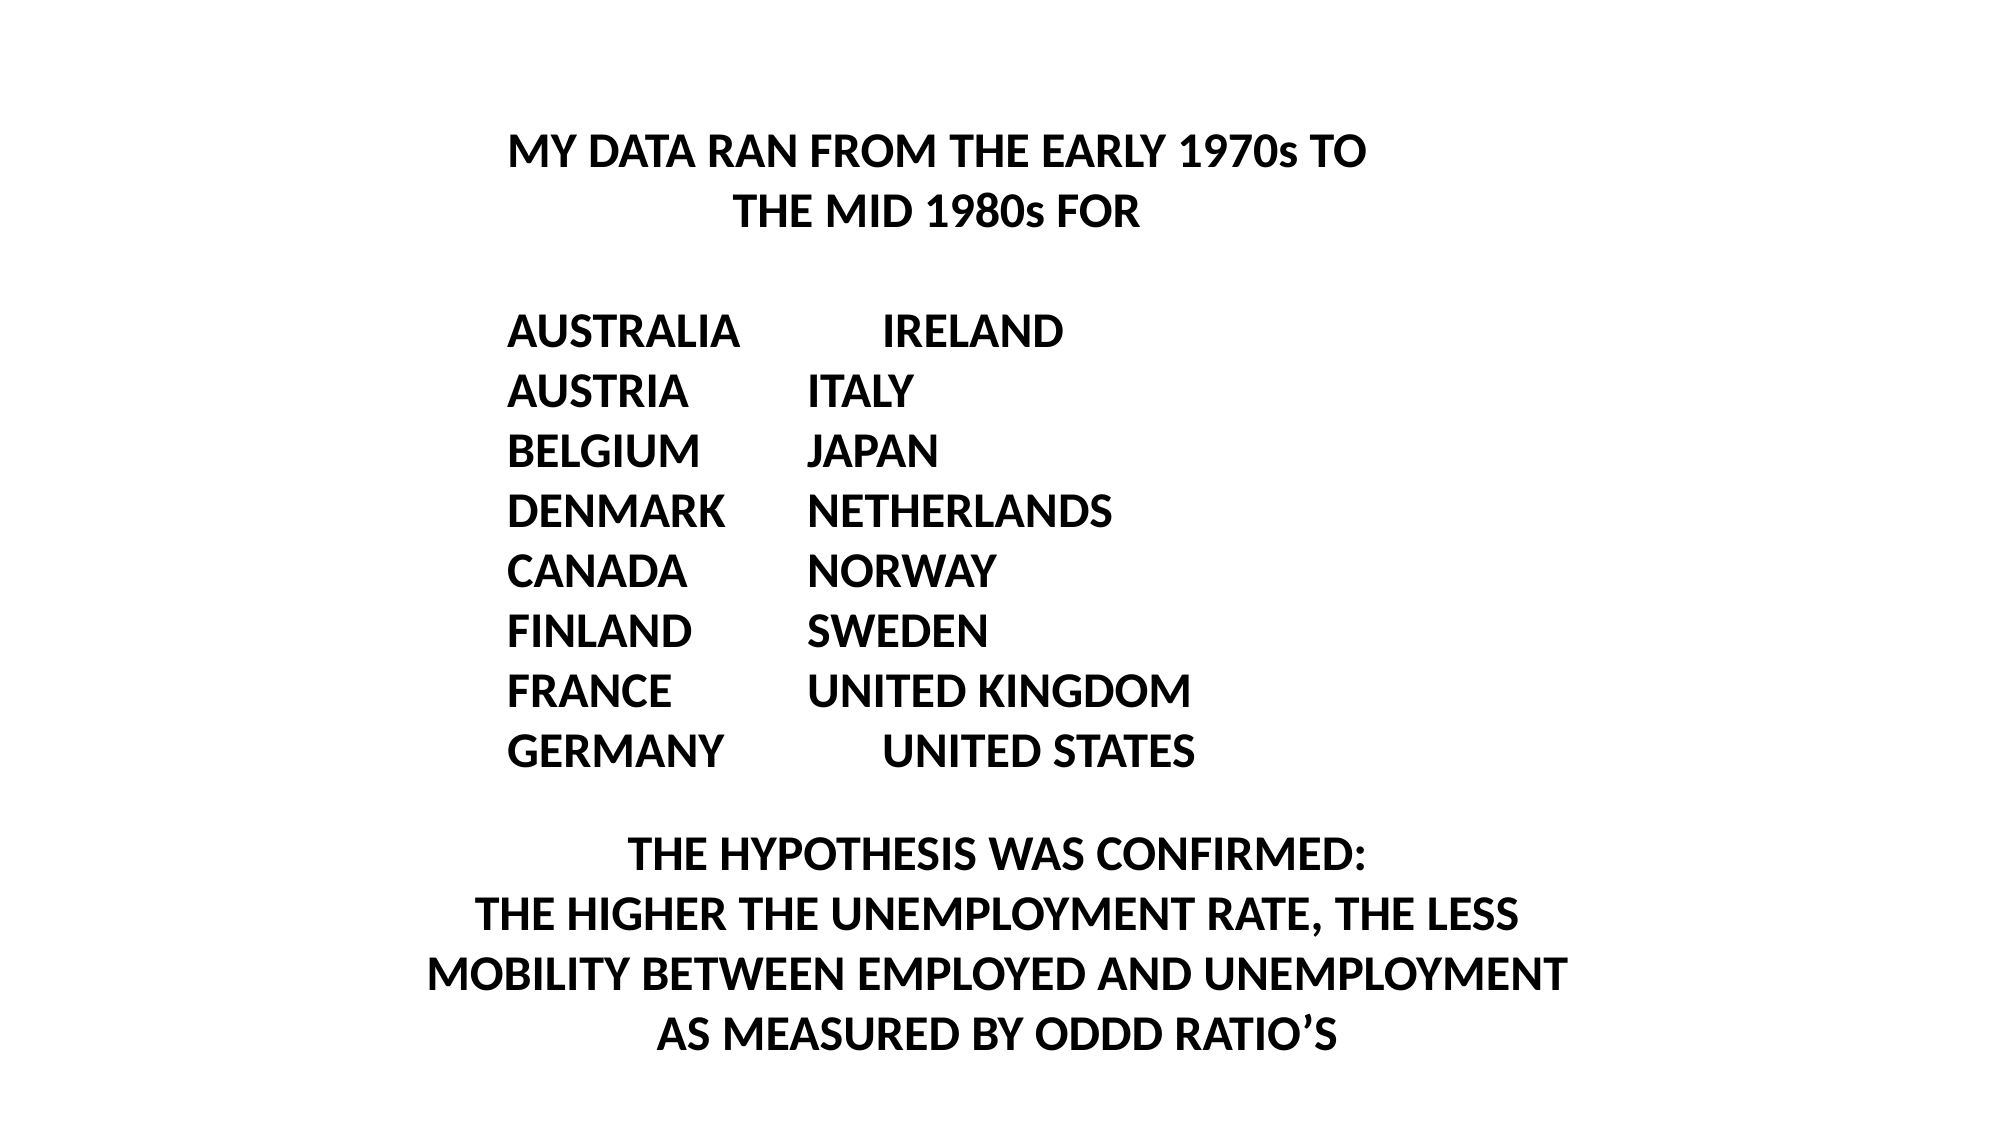

MY DATA RAN FROM THE EARLY 1970s TO THE MID 1980s FOR
AUSTRALIA		IRELAND
AUSTRIA		ITALY
BELGIUM		JAPAN
DENMARK		NETHERLANDS
CANADA		NORWAY
FINLAND 		SWEDEN
FRANCE		UNITED KINGDOM
GERMANY 		UNITED STATES
THE HYPOTHESIS WAS CONFIRMED:
THE HIGHER THE UNEMPLOYMENT RATE, THE LESS MOBILITY BETWEEN EMPLOYED AND UNEMPLOYMENT AS MEASURED BY ODDD RATIO’S